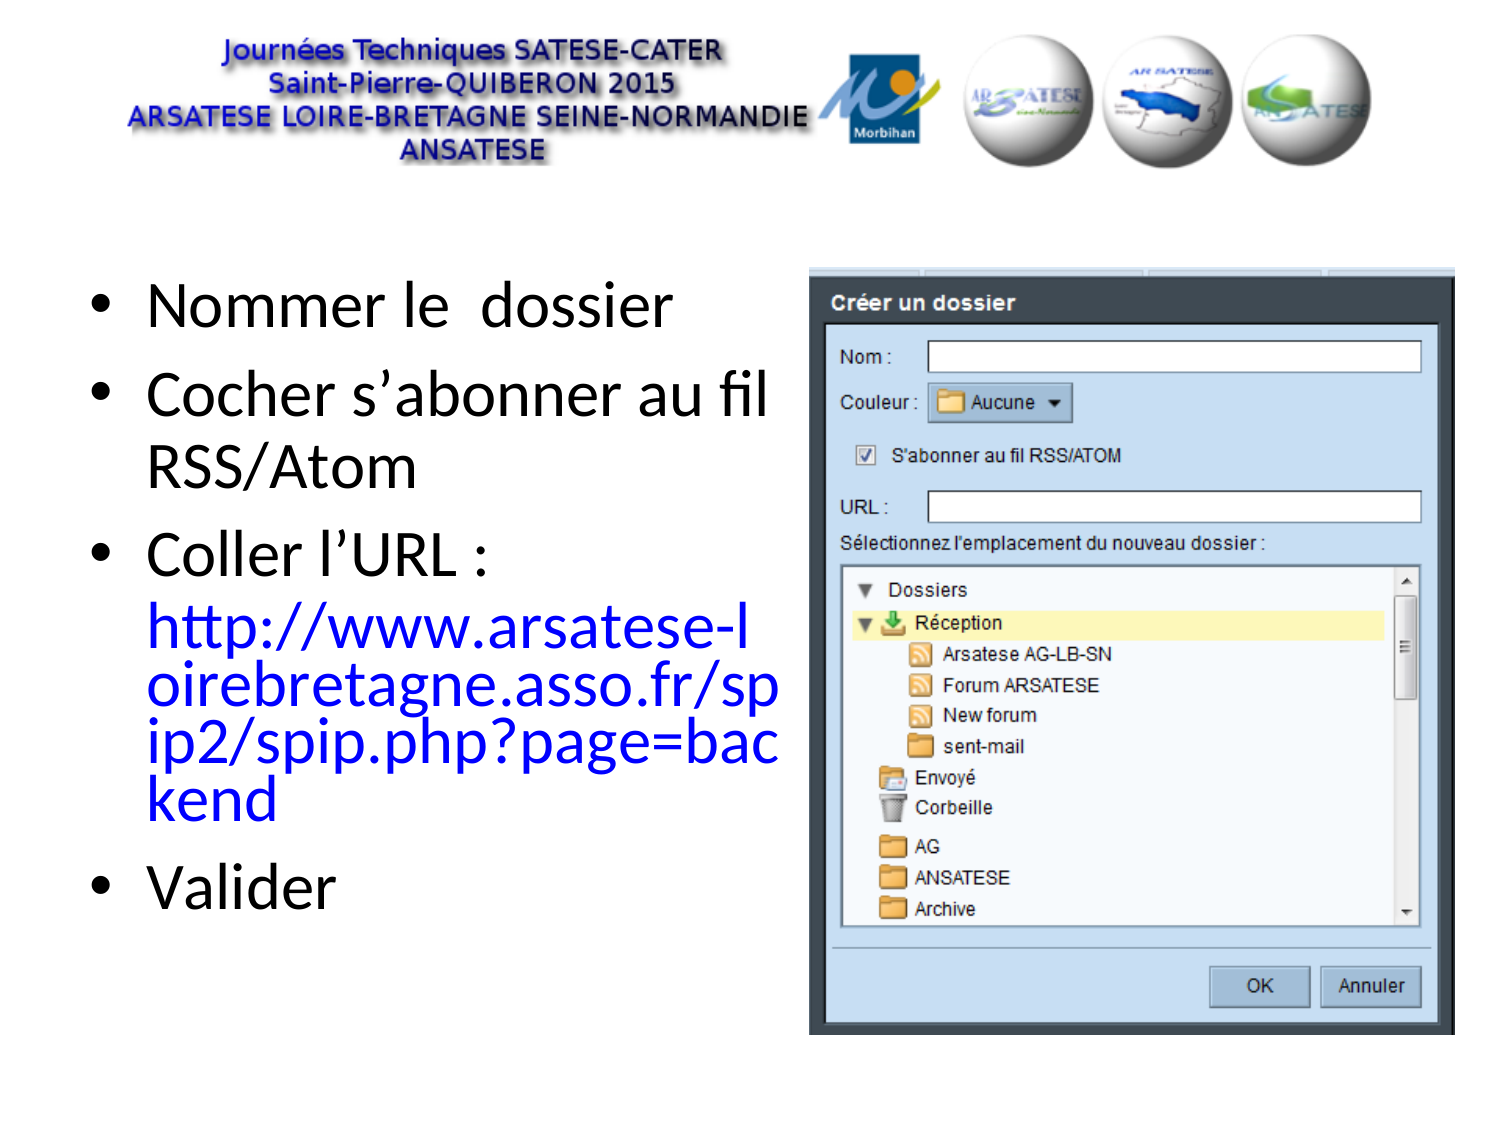

#
Nommer le dossier
Cocher s’abonner au fil RSS/Atom
Coller l’URL : http://www.arsatese-loirebretagne.asso.fr/spip2/spip.php?page=backend
Valider